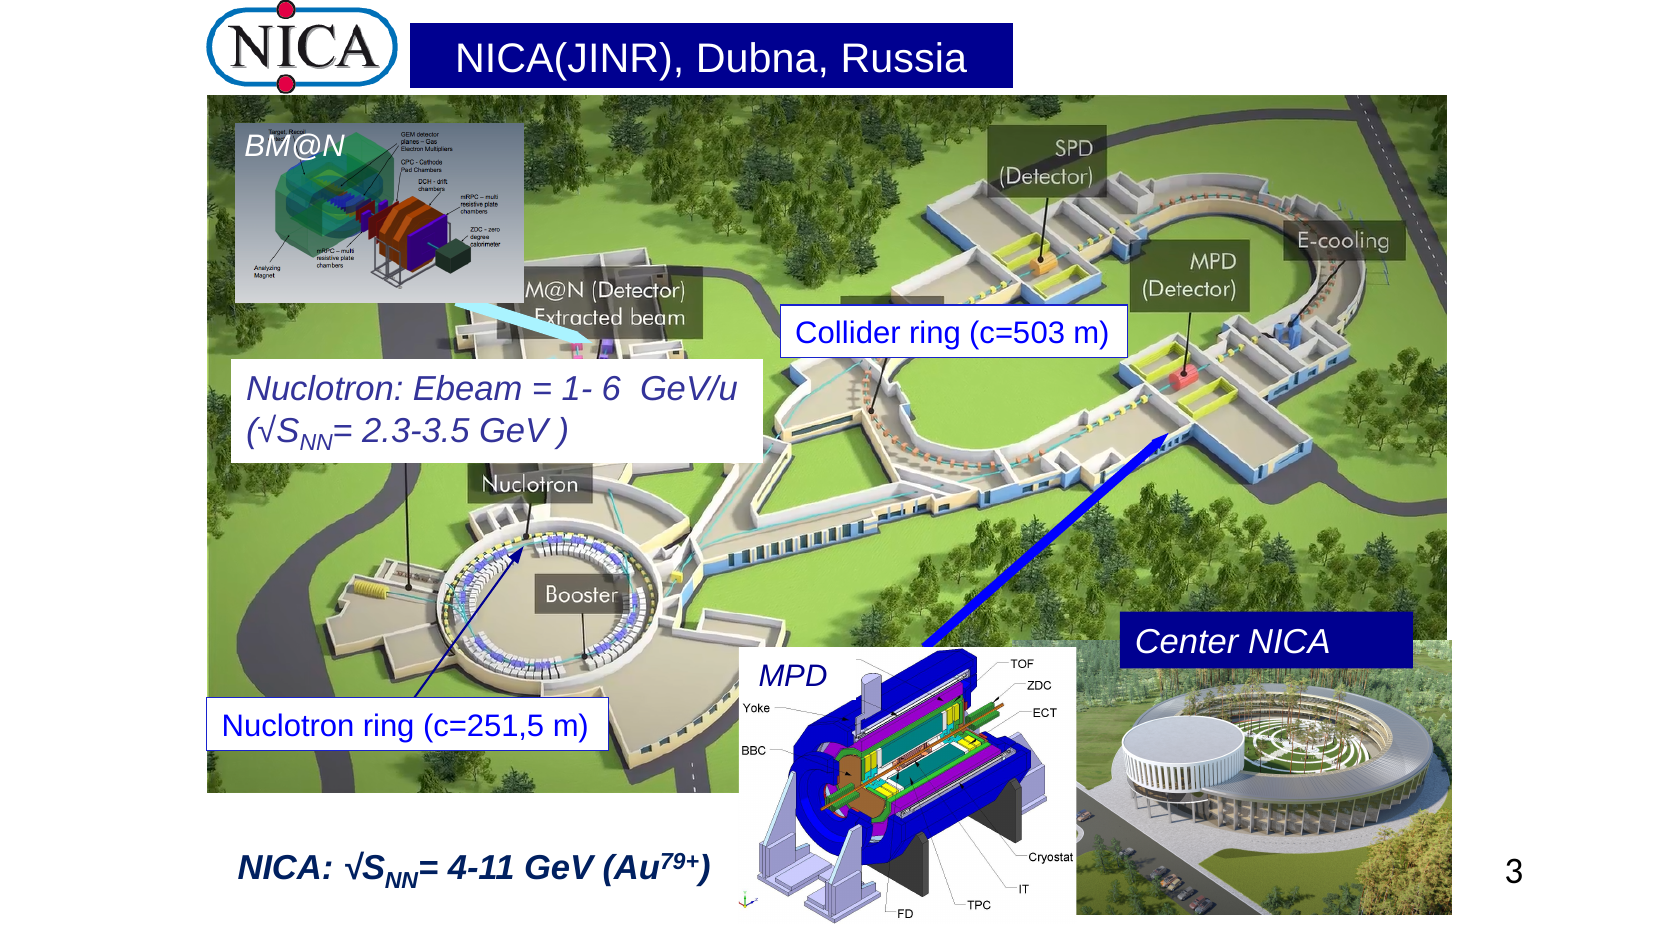

NICA(JINR), Dubna, Russia
BM@N
Collider ring (c=503 m)
Nuclotron: Ebeam = 1- 6 GeV/u
(√SNN= 2.3-3.5 GeV )
MPD
Center NICA
Nuclotron ring (c=251,5 m)
NICA: √SNN= 4-11 GeV (Au79+)
3